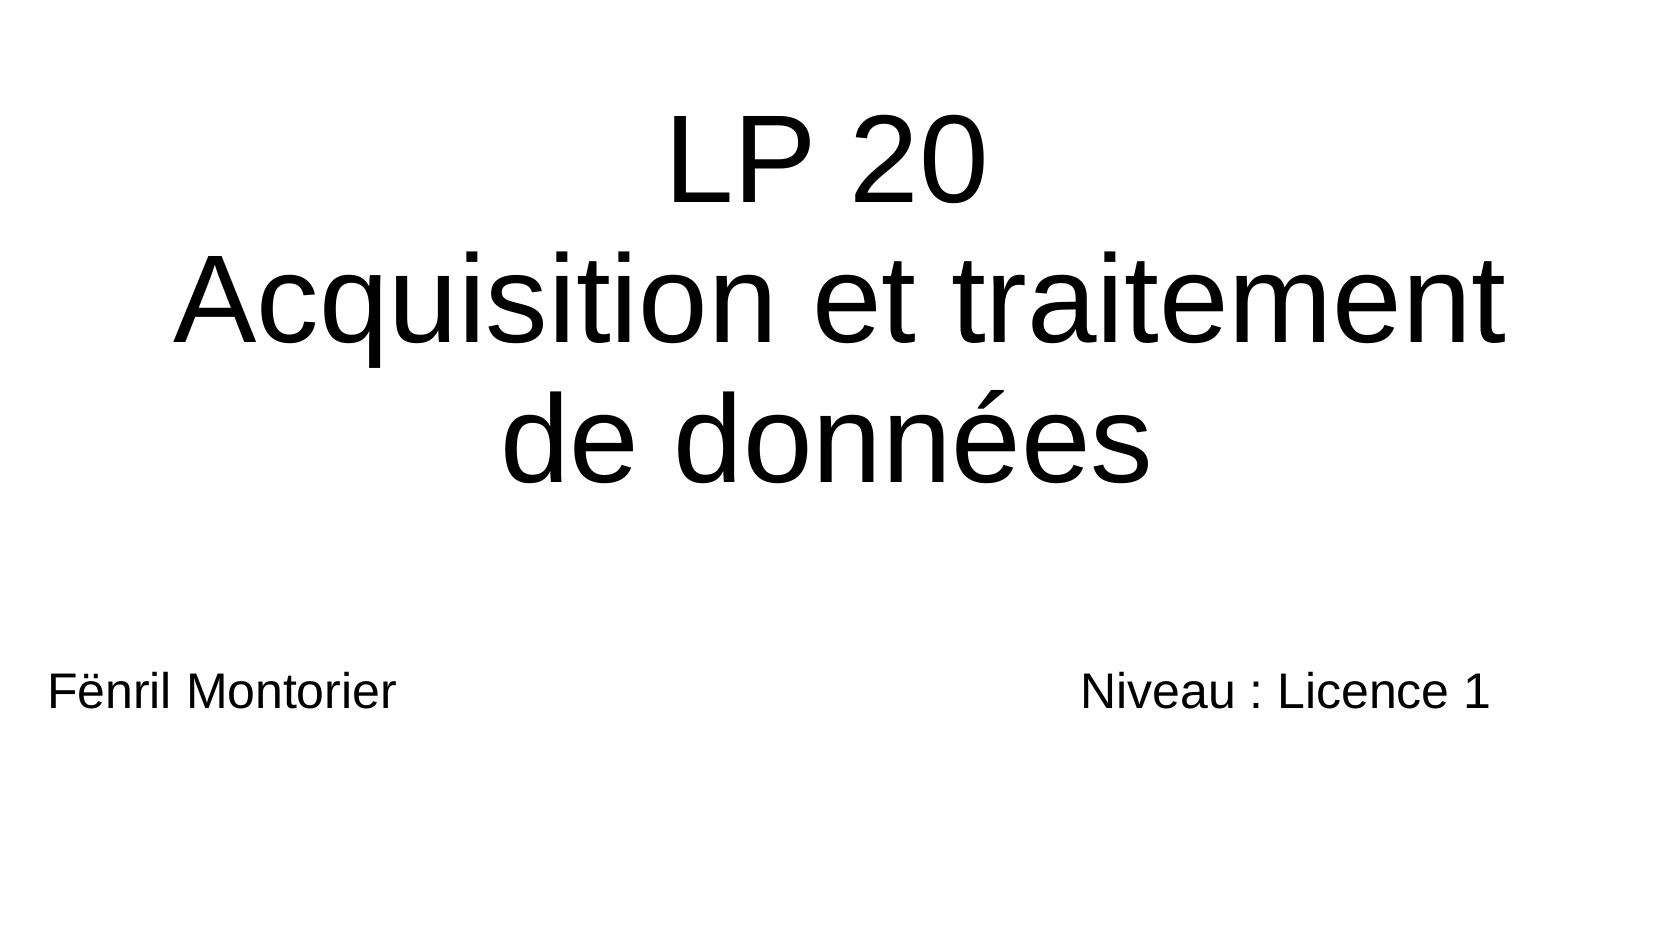

# LP 20 Acquisition et traitement de données
Fënril Montorier										Niveau : Licence 1